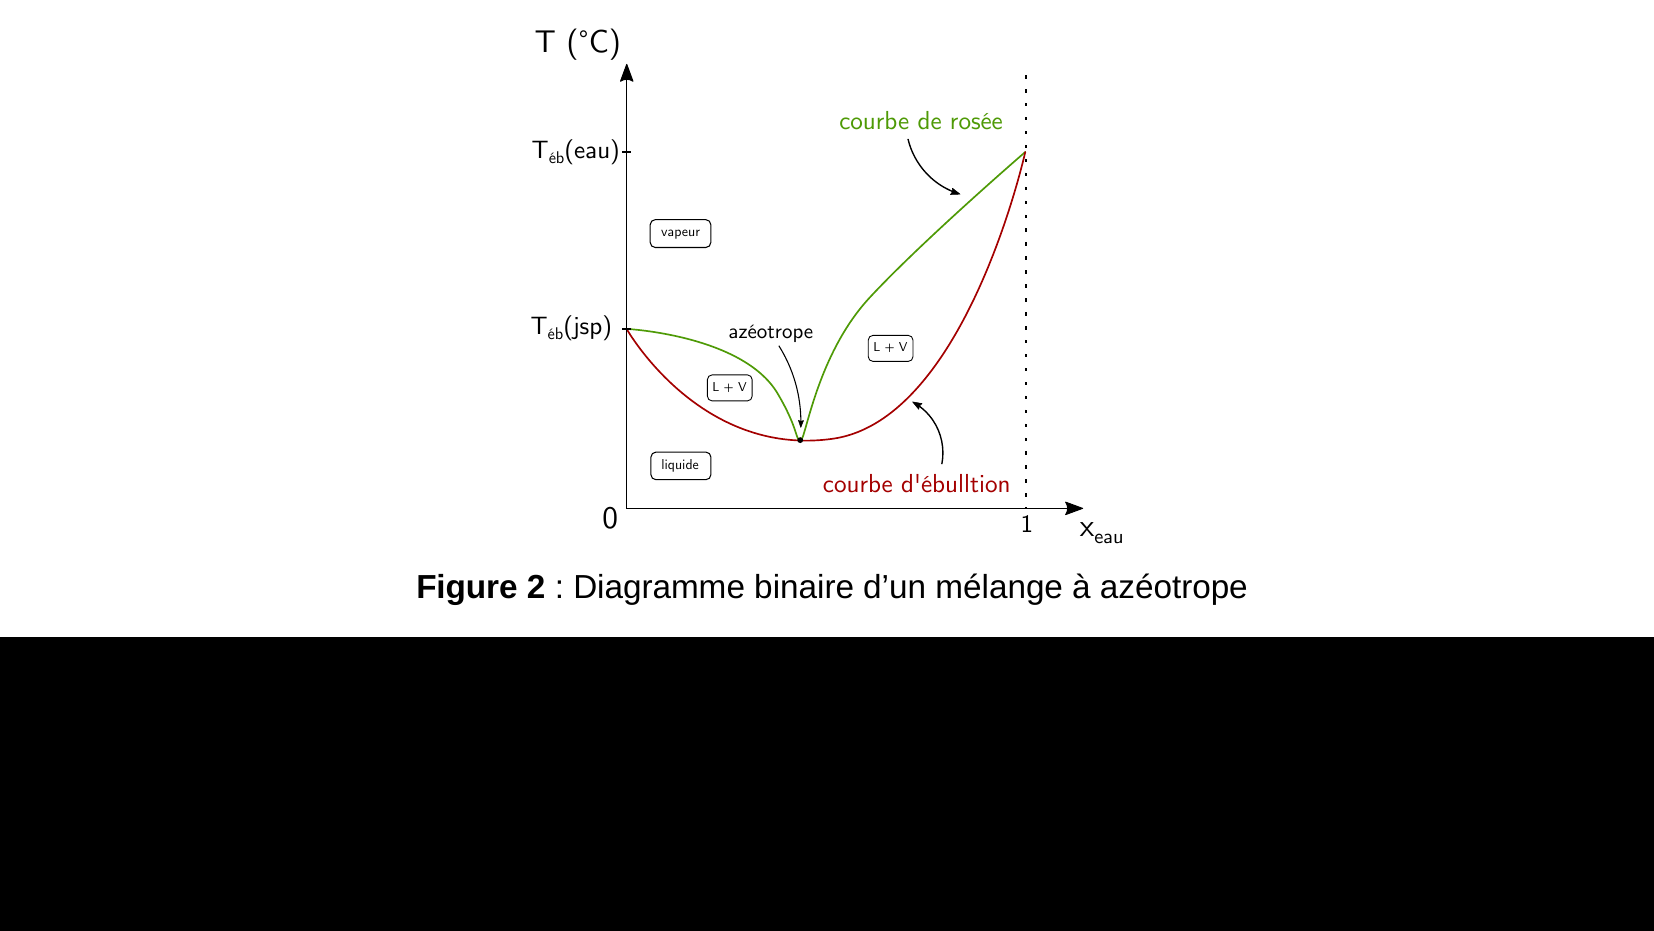

Figure 2 : Diagramme binaire d’un mélange à azéotrope